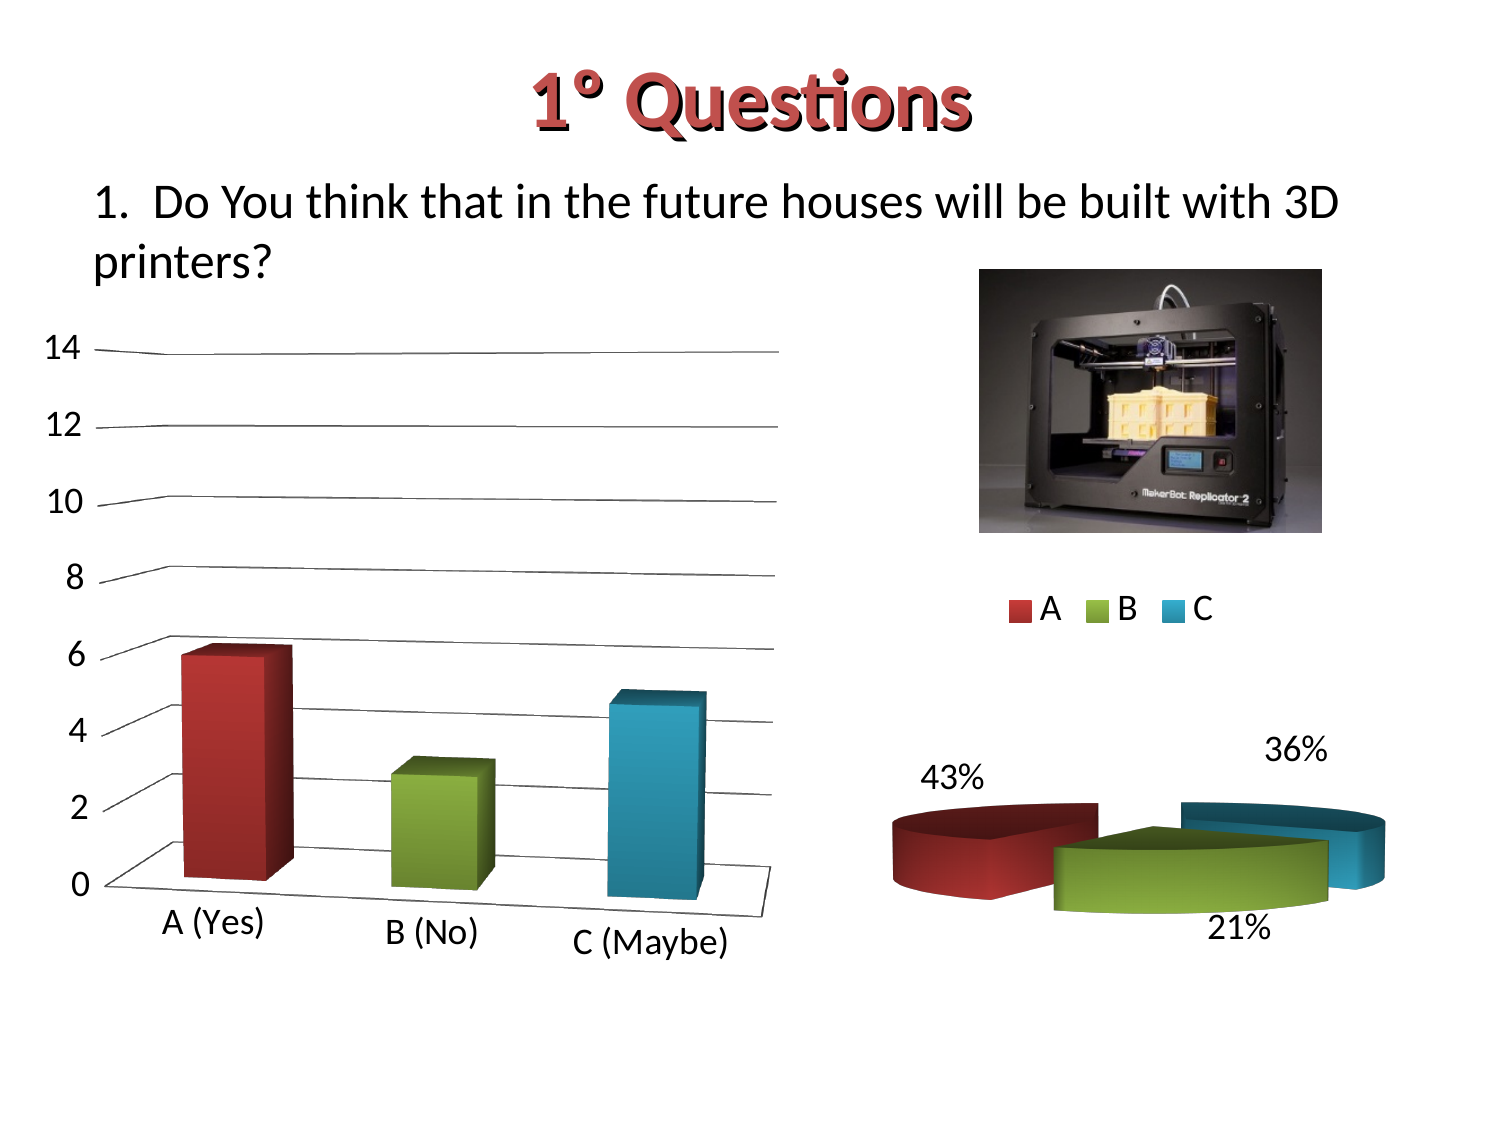

1º Questions
1. Do You think that in the future houses will be built with 3D printers?
[unsupported chart]
[unsupported chart]